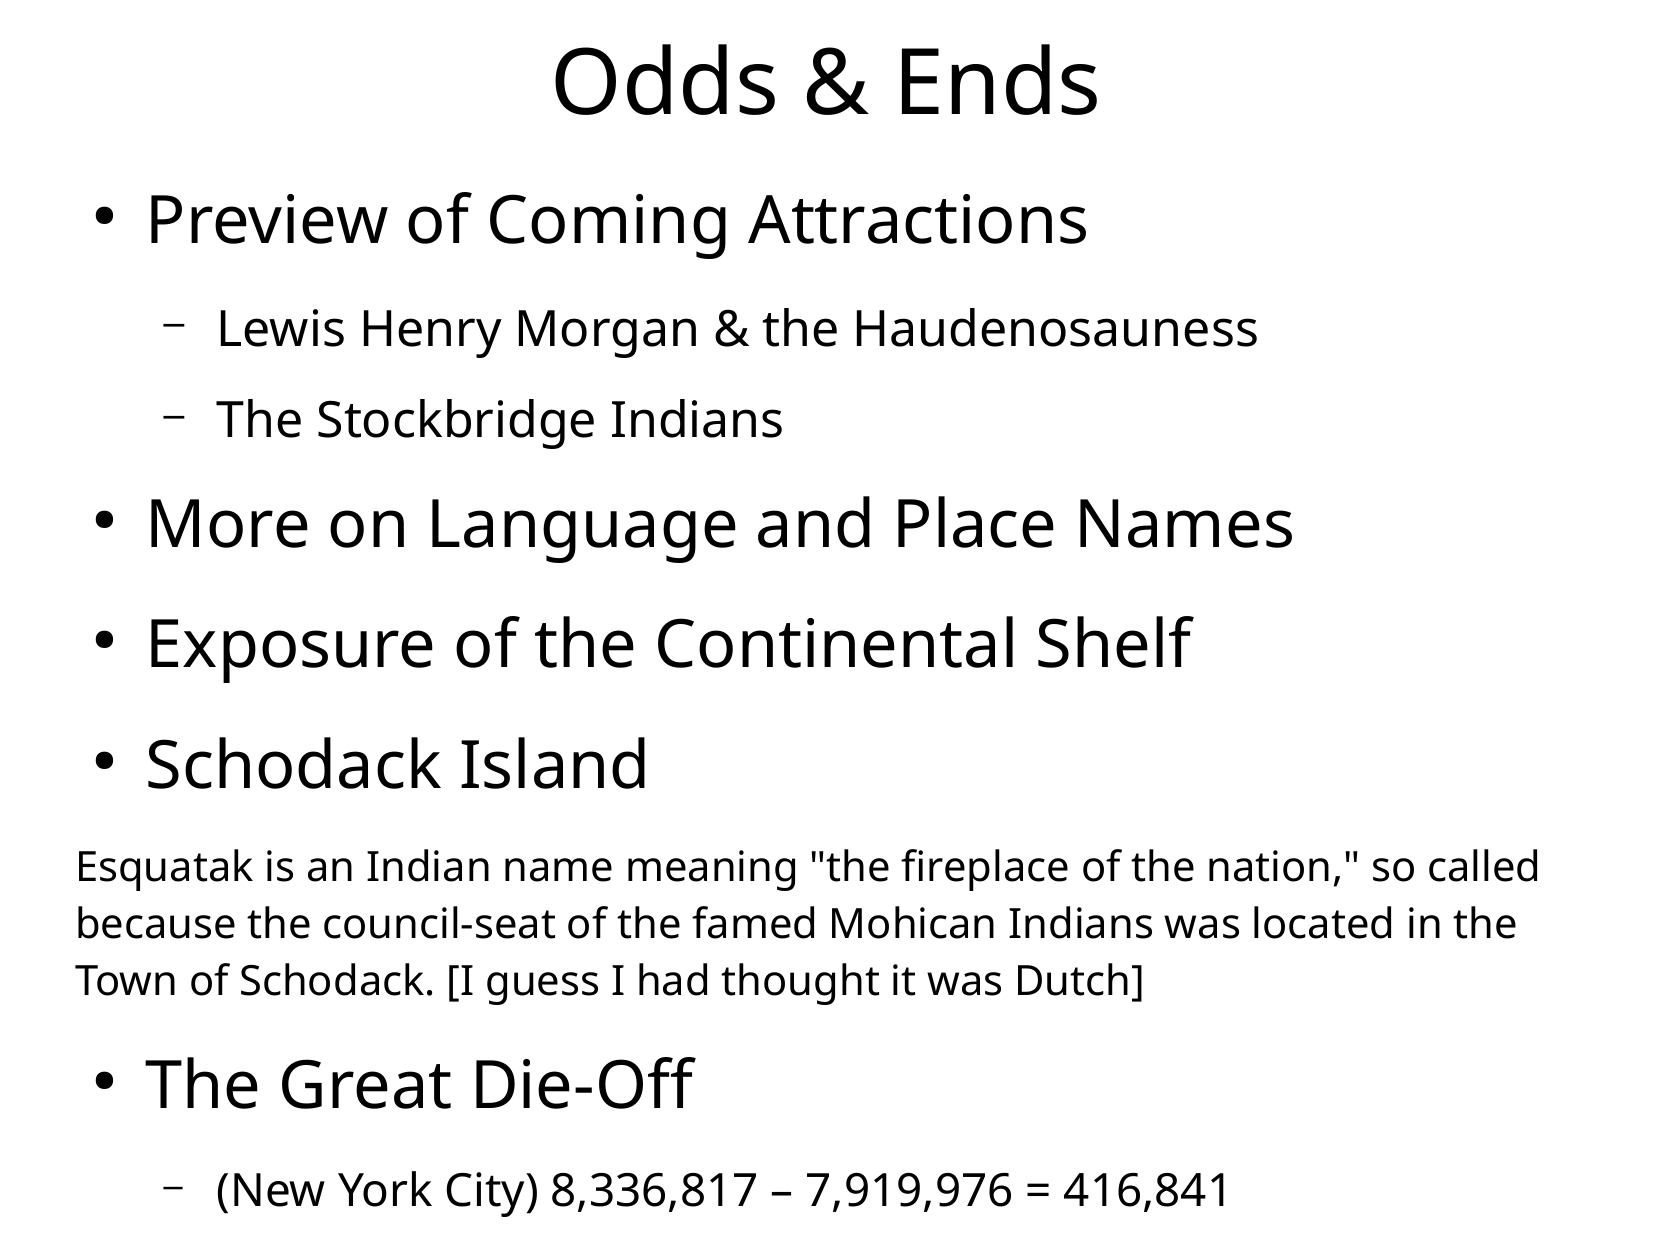

# Odds & Ends
Preview of Coming Attractions
Lewis Henry Morgan & the Haudenosauness
The Stockbridge Indians
More on Language and Place Names
Exposure of the Continental Shelf
Schodack Island
Esquatak is an Indian name meaning "the fireplace of the nation," so called because the council-seat of the famed Mohican Indians was located in the Town of Schodack. [I guess I had thought it was Dutch]
The Great Die-Off
(New York City) 8,336,817 – 7,919,976 = 416,841
(USA)		328,200,000 – 311,790,000 = 16,410,000